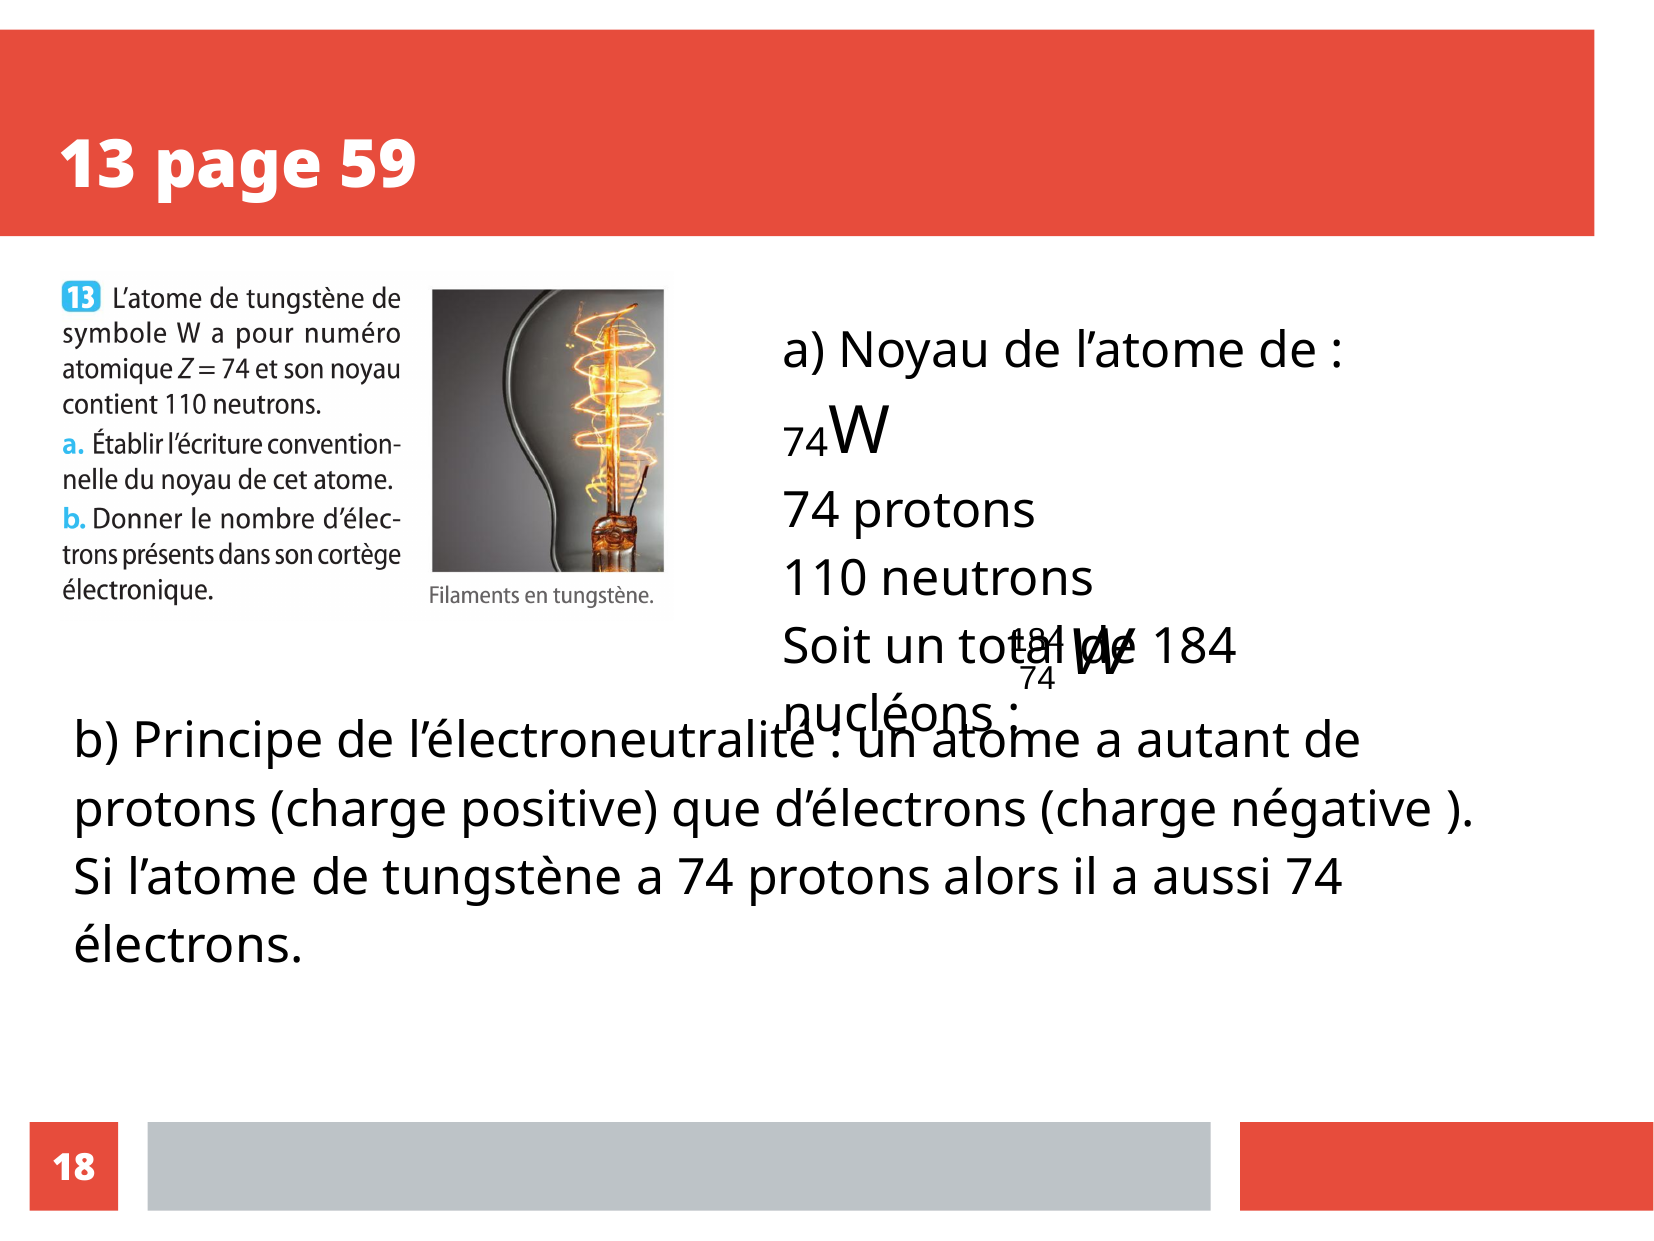

# 13 page 59
a) Noyau de l’atome de : 74W
74 protons
110 neutrons
Soit un total de 184 nucléons :
b) Principe de l’électroneutralité : un atome a autant de protons (charge positive) que d’électrons (charge négative ).
Si l’atome de tungstène a 74 protons alors il a aussi 74 électrons.
18